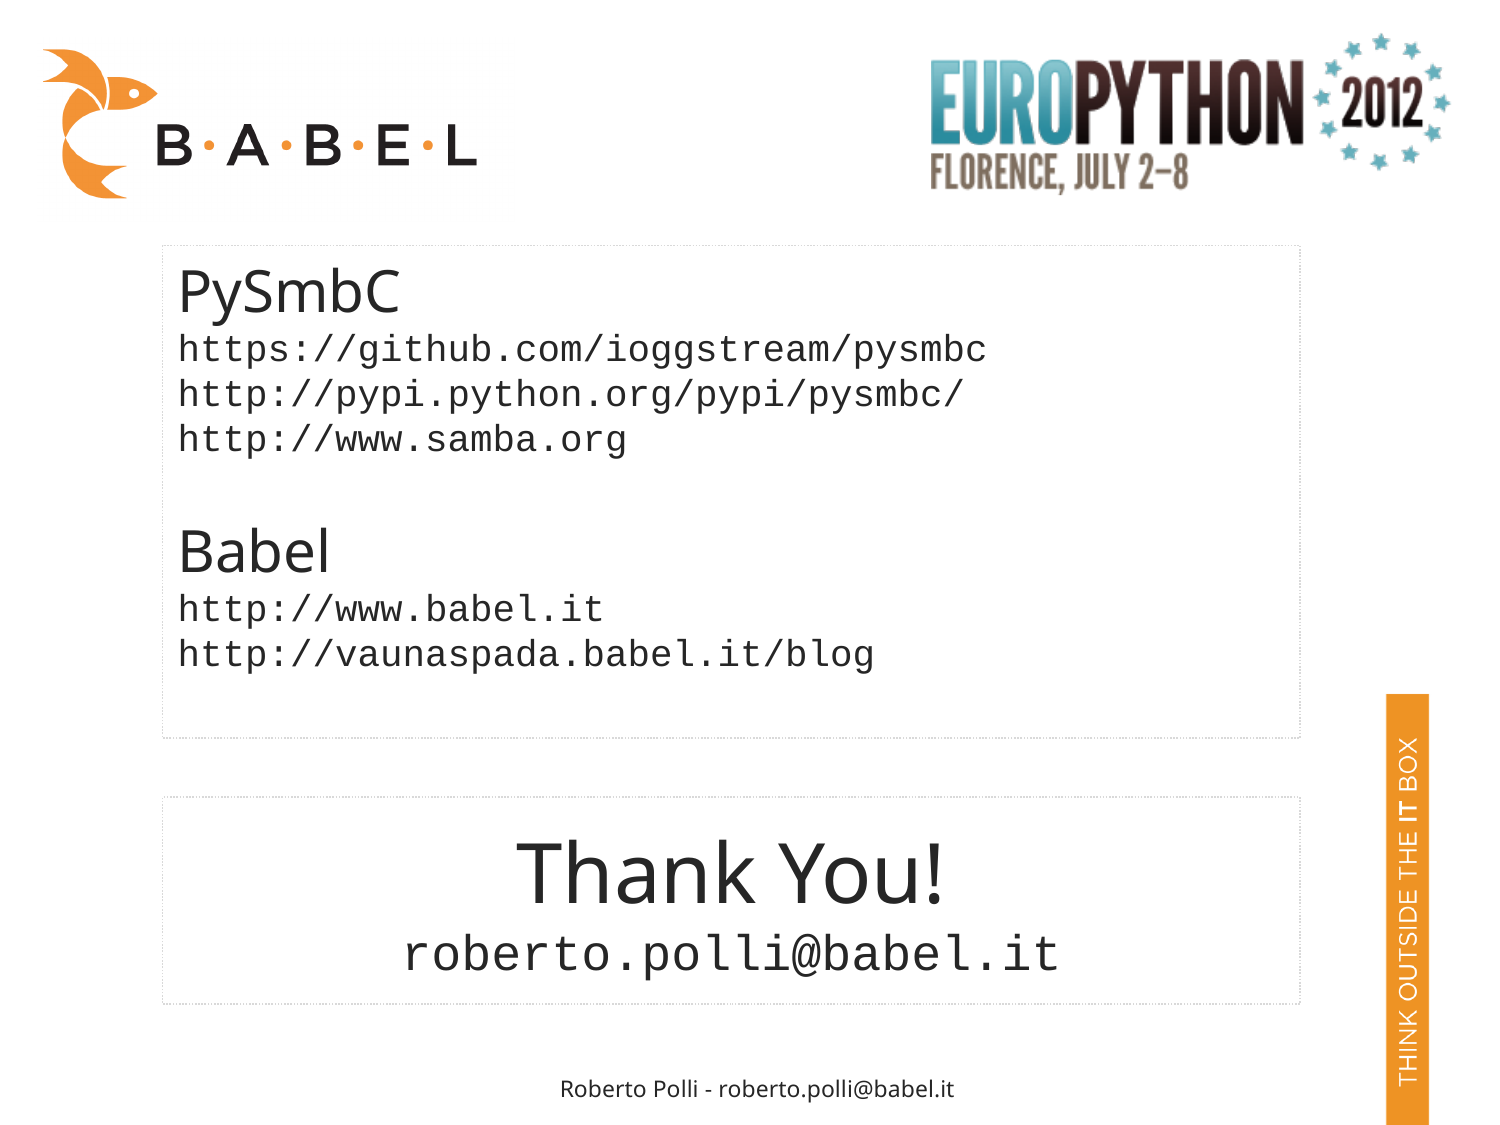

PySmbC
https://github.com/ioggstream/pysmbc
http://pypi.python.org/pypi/pysmbc/
http://www.samba.org
Babel
http://www.babel.it
http://vaunaspada.babel.it/blog
# Thank You! roberto.polli@babel.it